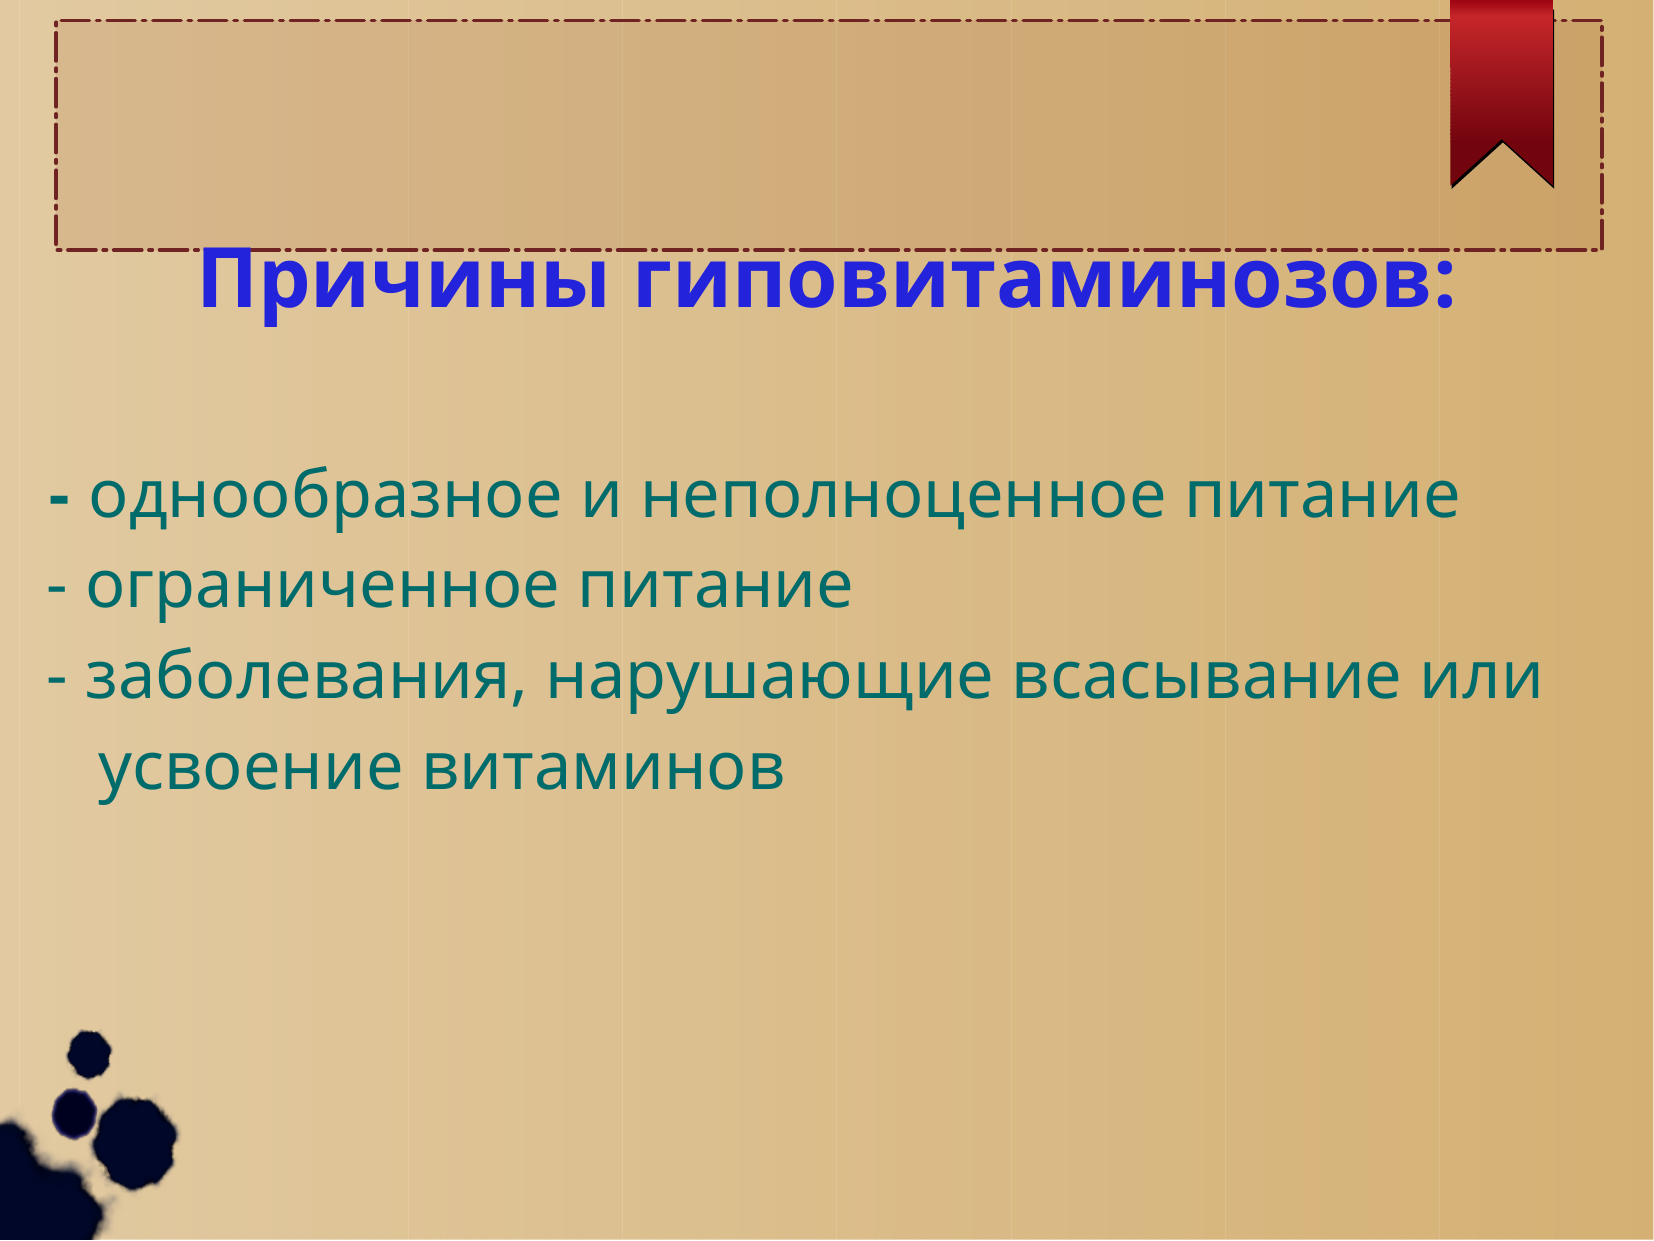

# Причины гиповитаминозов:
 - однообразное и неполноценное питание
 - ограниченное питание
 - заболевания, нарушающие всасывание или усвоение витаминов